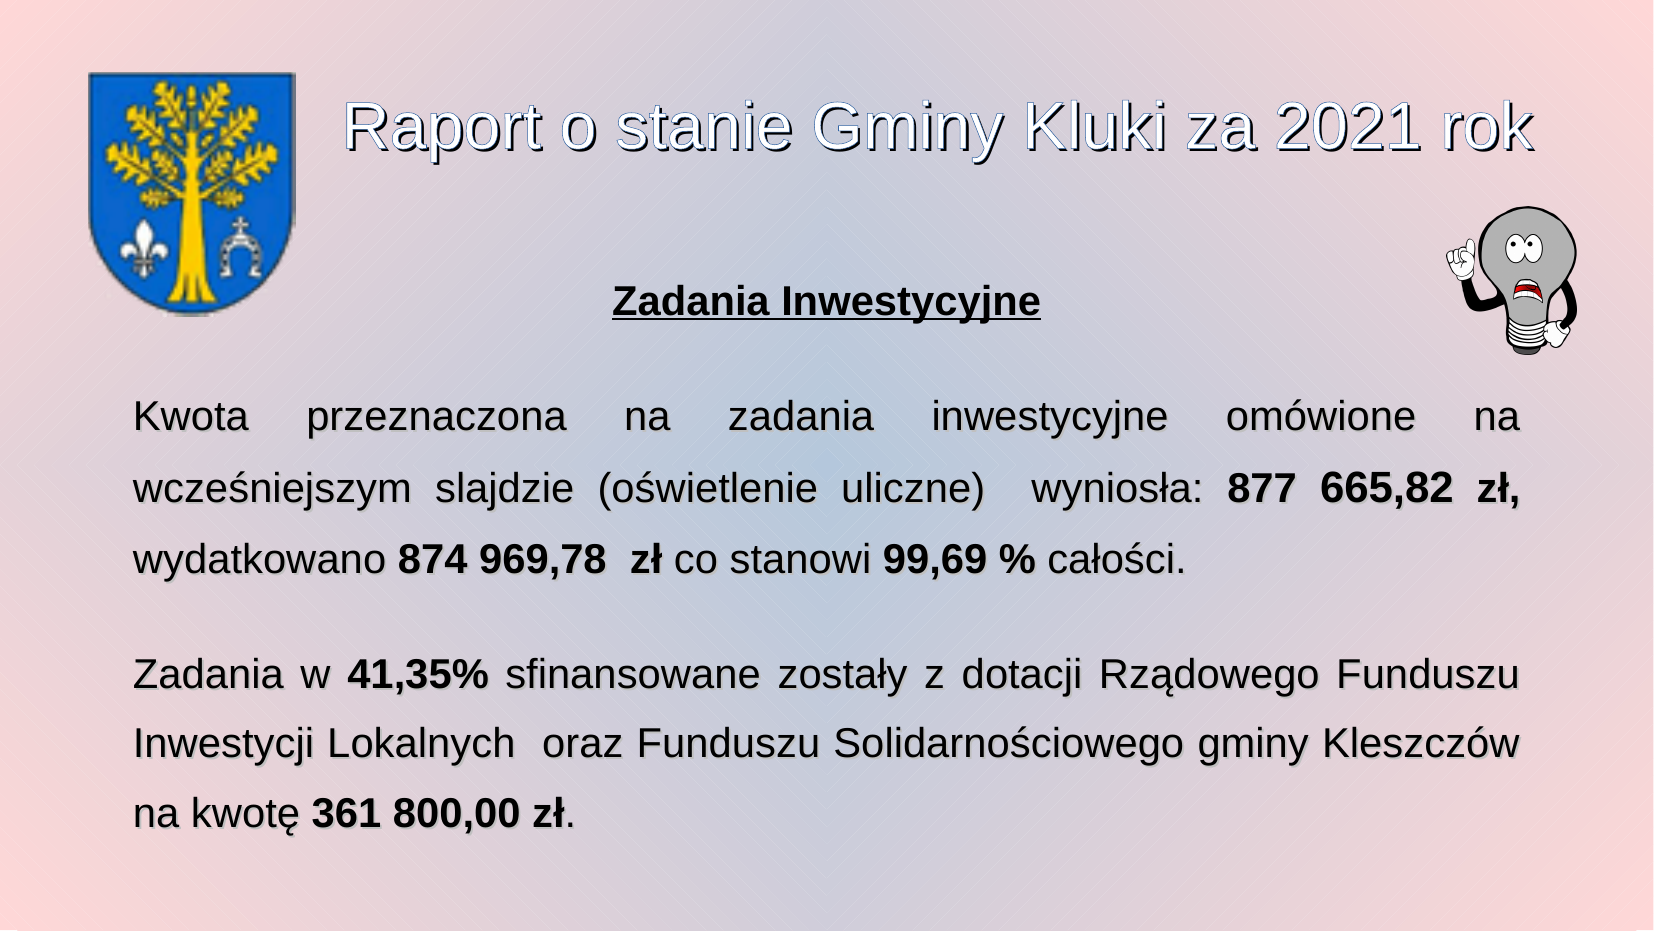

# Raport o stanie Gminy Kluki za 2021 rok
Zadania Inwestycyjne
Kwota przeznaczona na zadania inwestycyjne omówione na wcześniejszym slajdzie (oświetlenie uliczne) wyniosła: 877 665,82 zł, wydatkowano 874 969,78 zł co stanowi 99,69 % całości.
Zadania w 41,35% sfinansowane zostały z dotacji Rządowego Funduszu Inwestycji Lokalnych oraz Funduszu Solidarnościowego gminy Kleszczów na kwotę 361 800,00 zł.
9 czerwca 2022
32